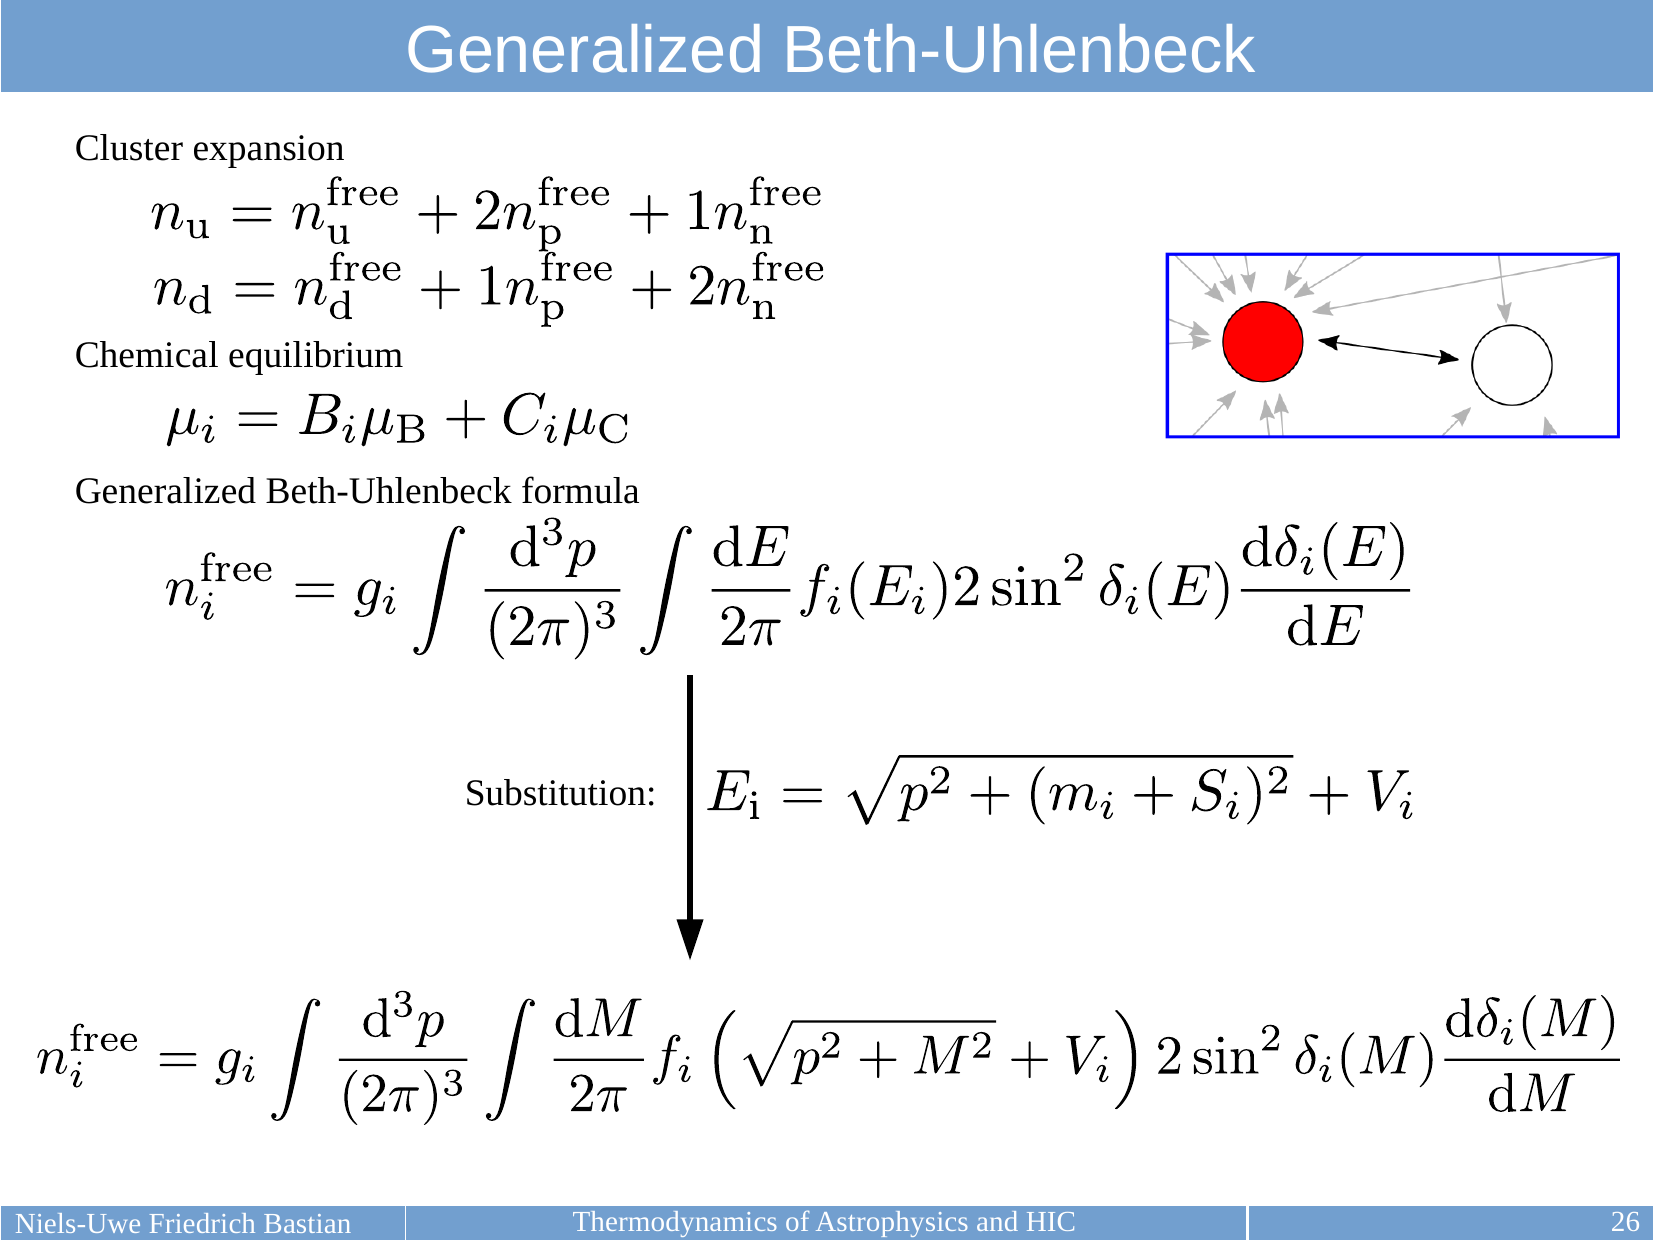

# Generalized Beth-Uhlenbeck
Cluster expansion
Chemical equilibrium
Generalized Beth-Uhlenbeck formula
Substitution:
Thermodynamics of Astrophysics and HIC
26